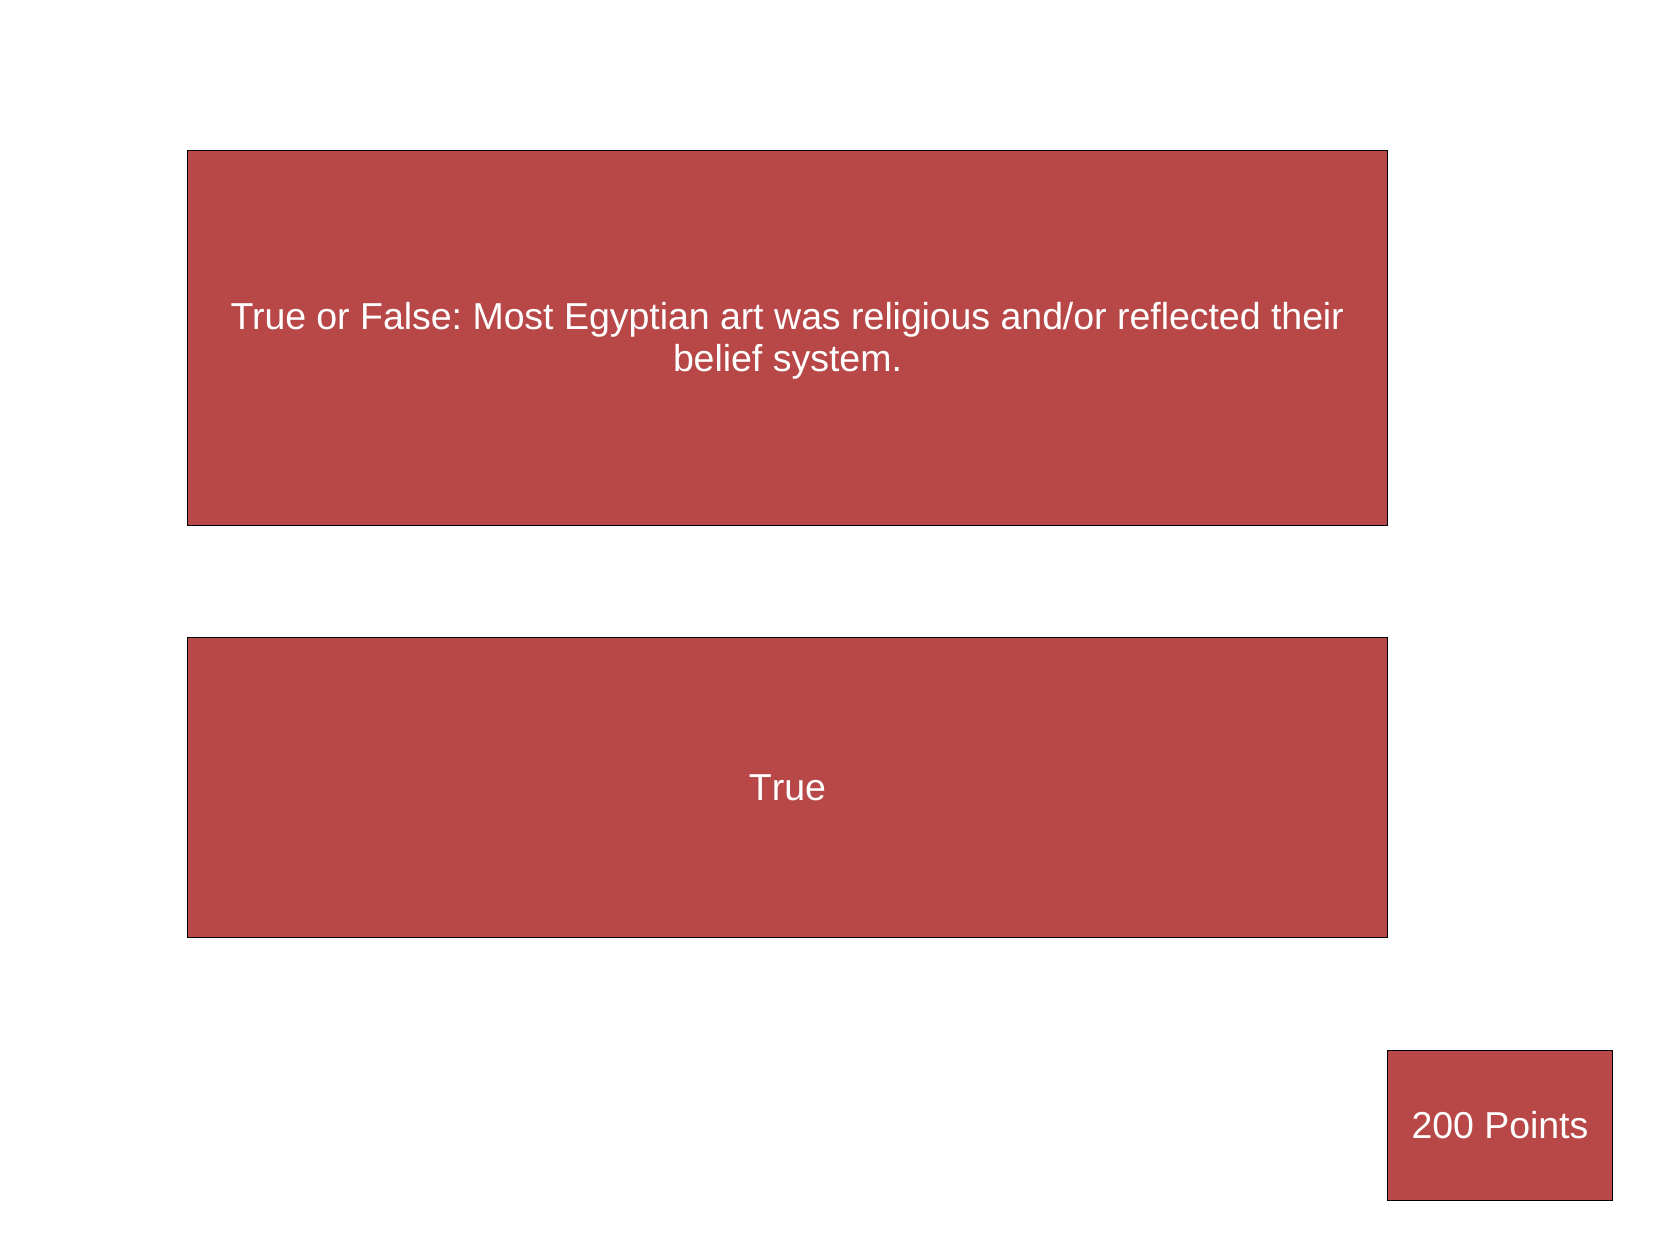

True or False: Most Egyptian art was religious and/or reflected their belief system.
True
200 Points